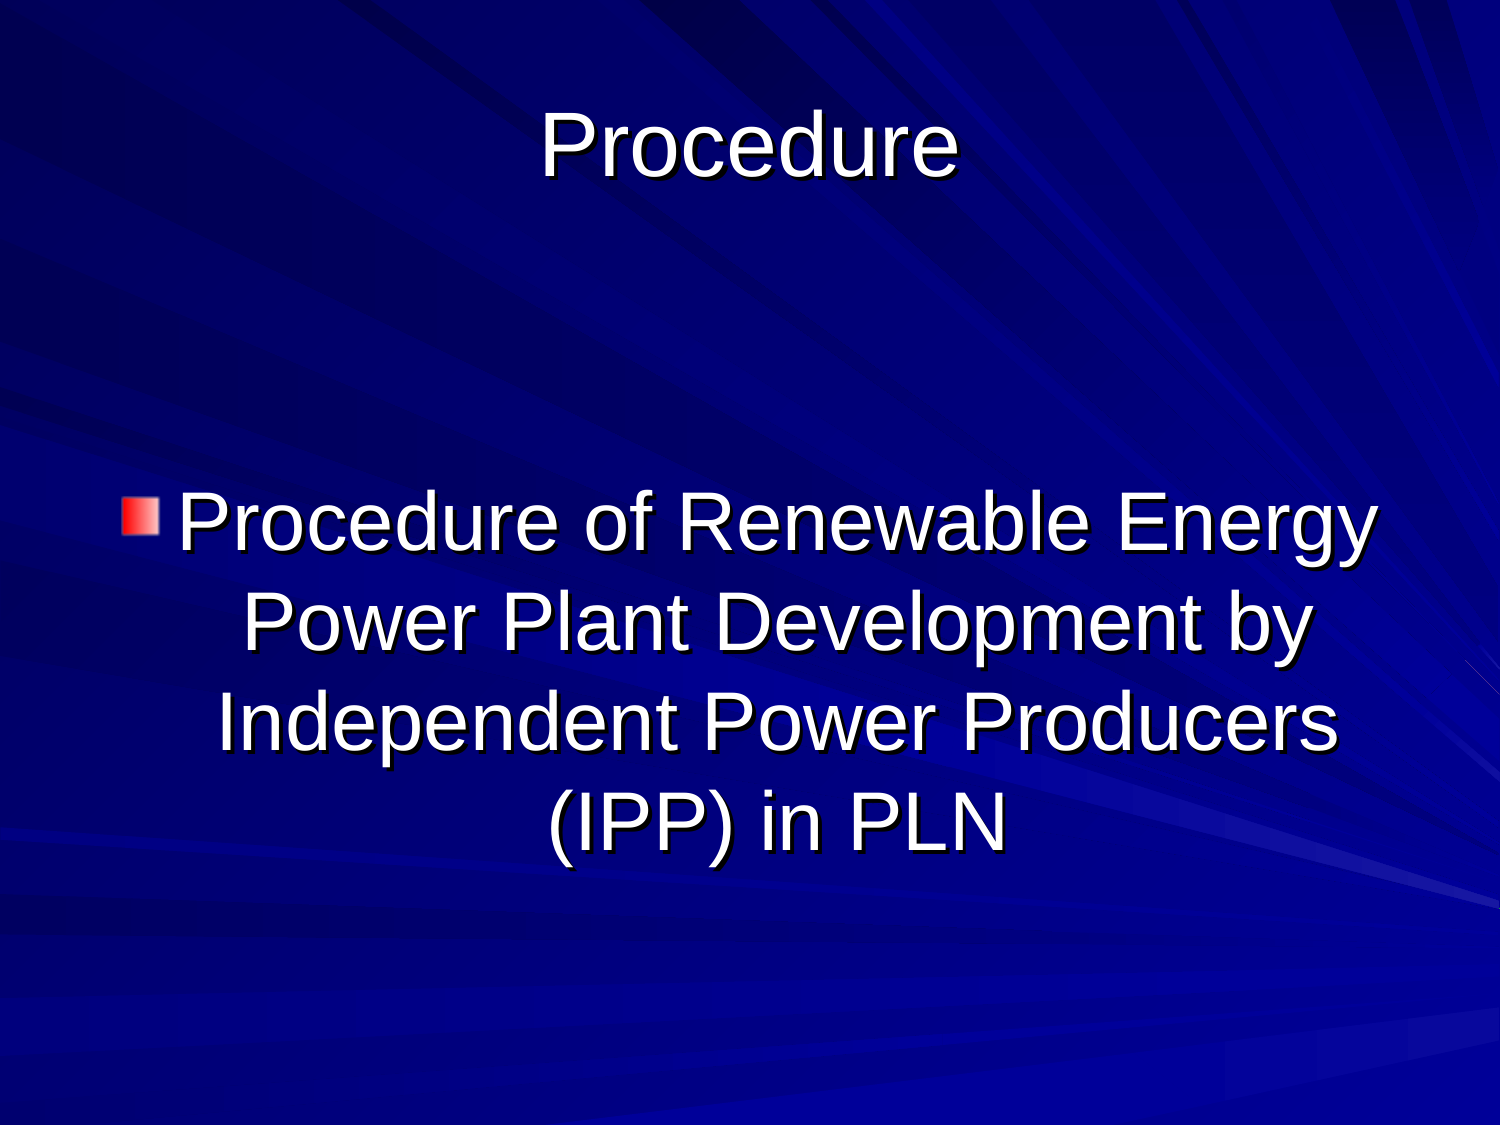

# Procedure
Procedure of Renewable Energy Power Plant Development by Independent Power Producers (IPP) in PLN